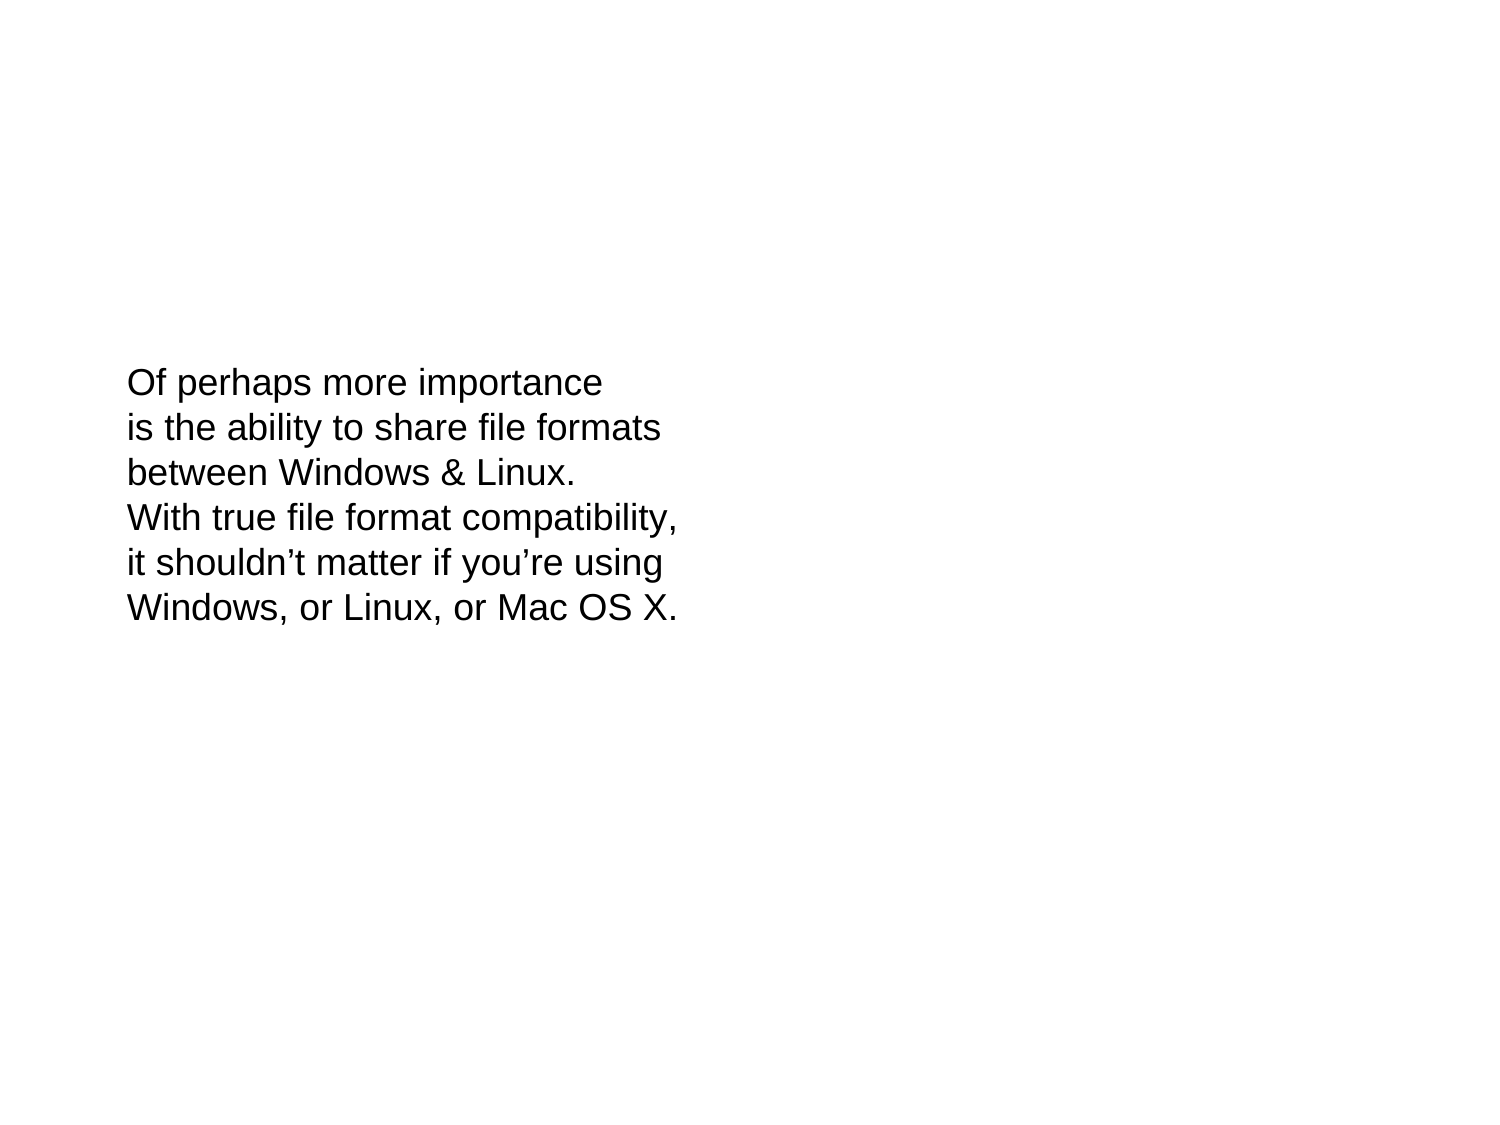

#
Of perhaps more importance
is the ability to share file formats
between Windows & Linux.
With true file format compatibility,
it shouldn’t matter if you’re using
Windows, or Linux, or Mac OS X.